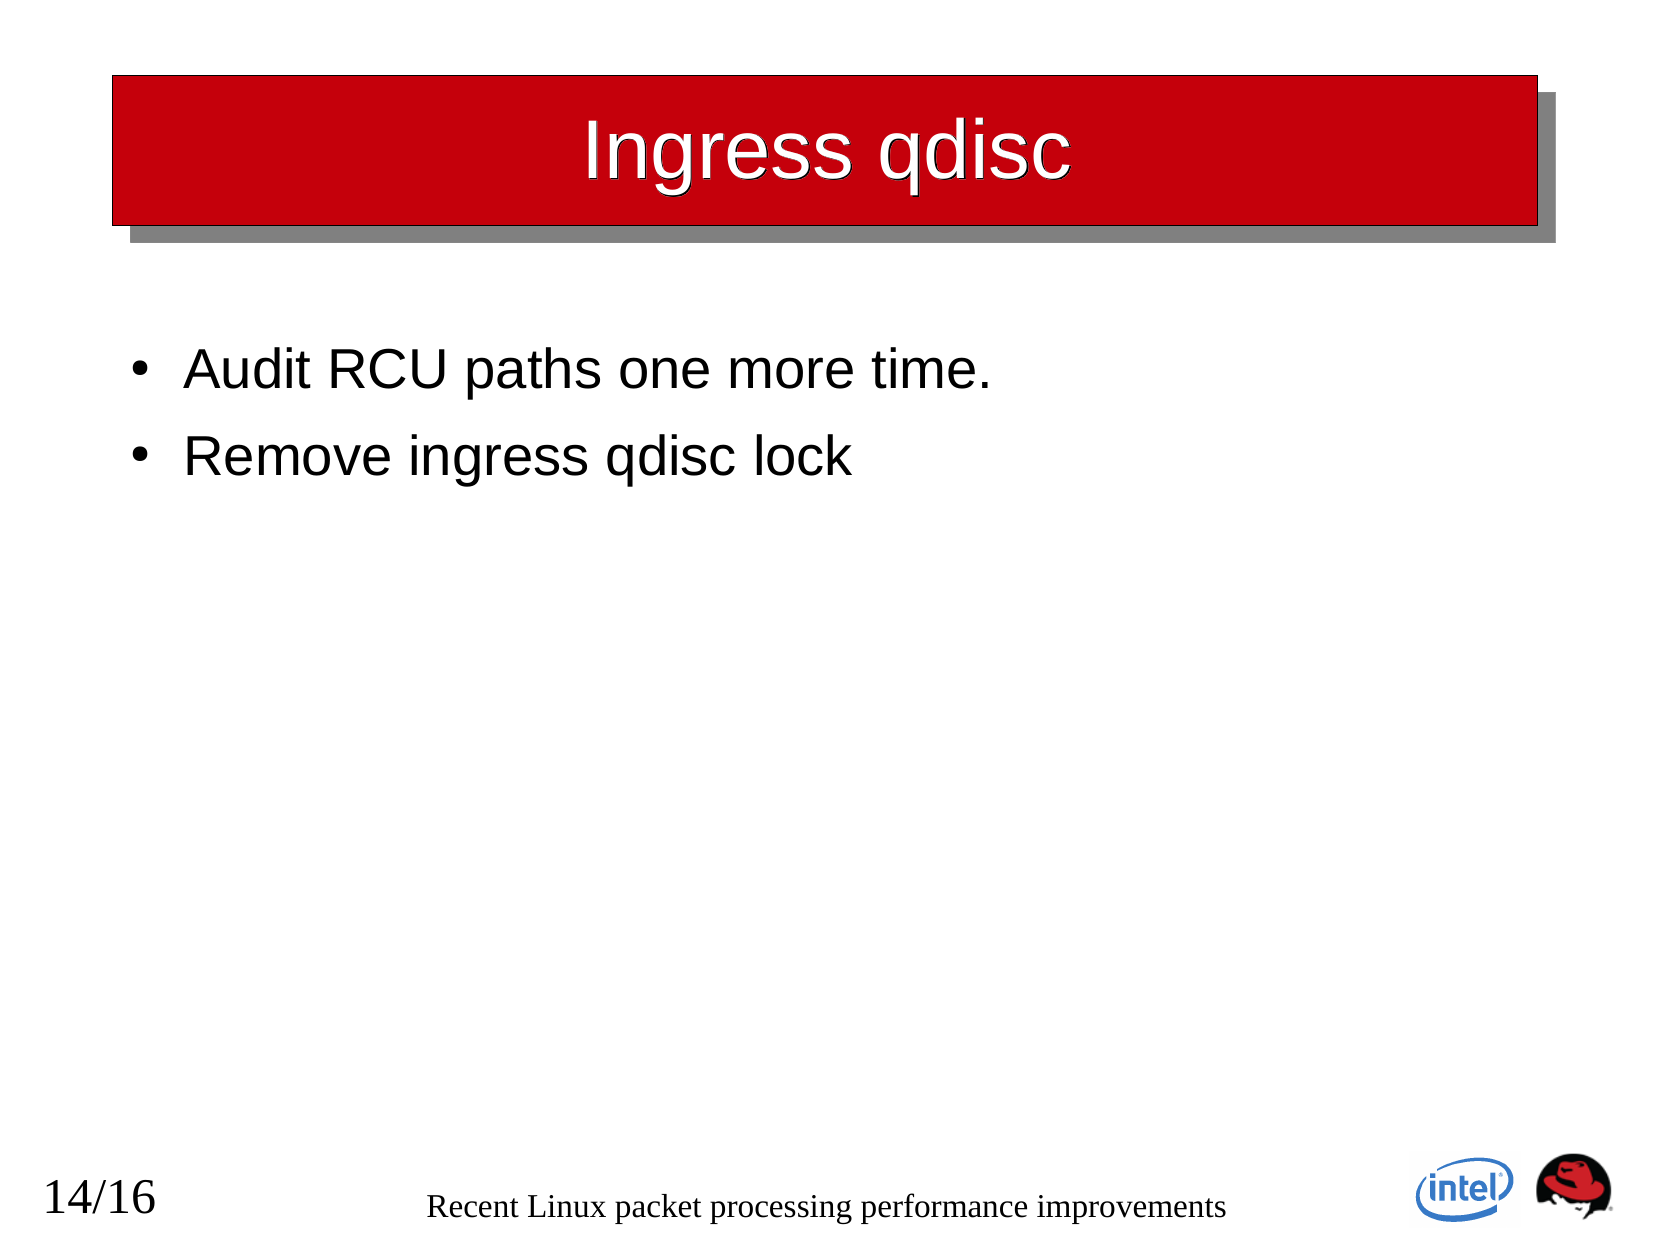

# Ingress qdisc
Audit RCU paths one more time.
Remove ingress qdisc lock